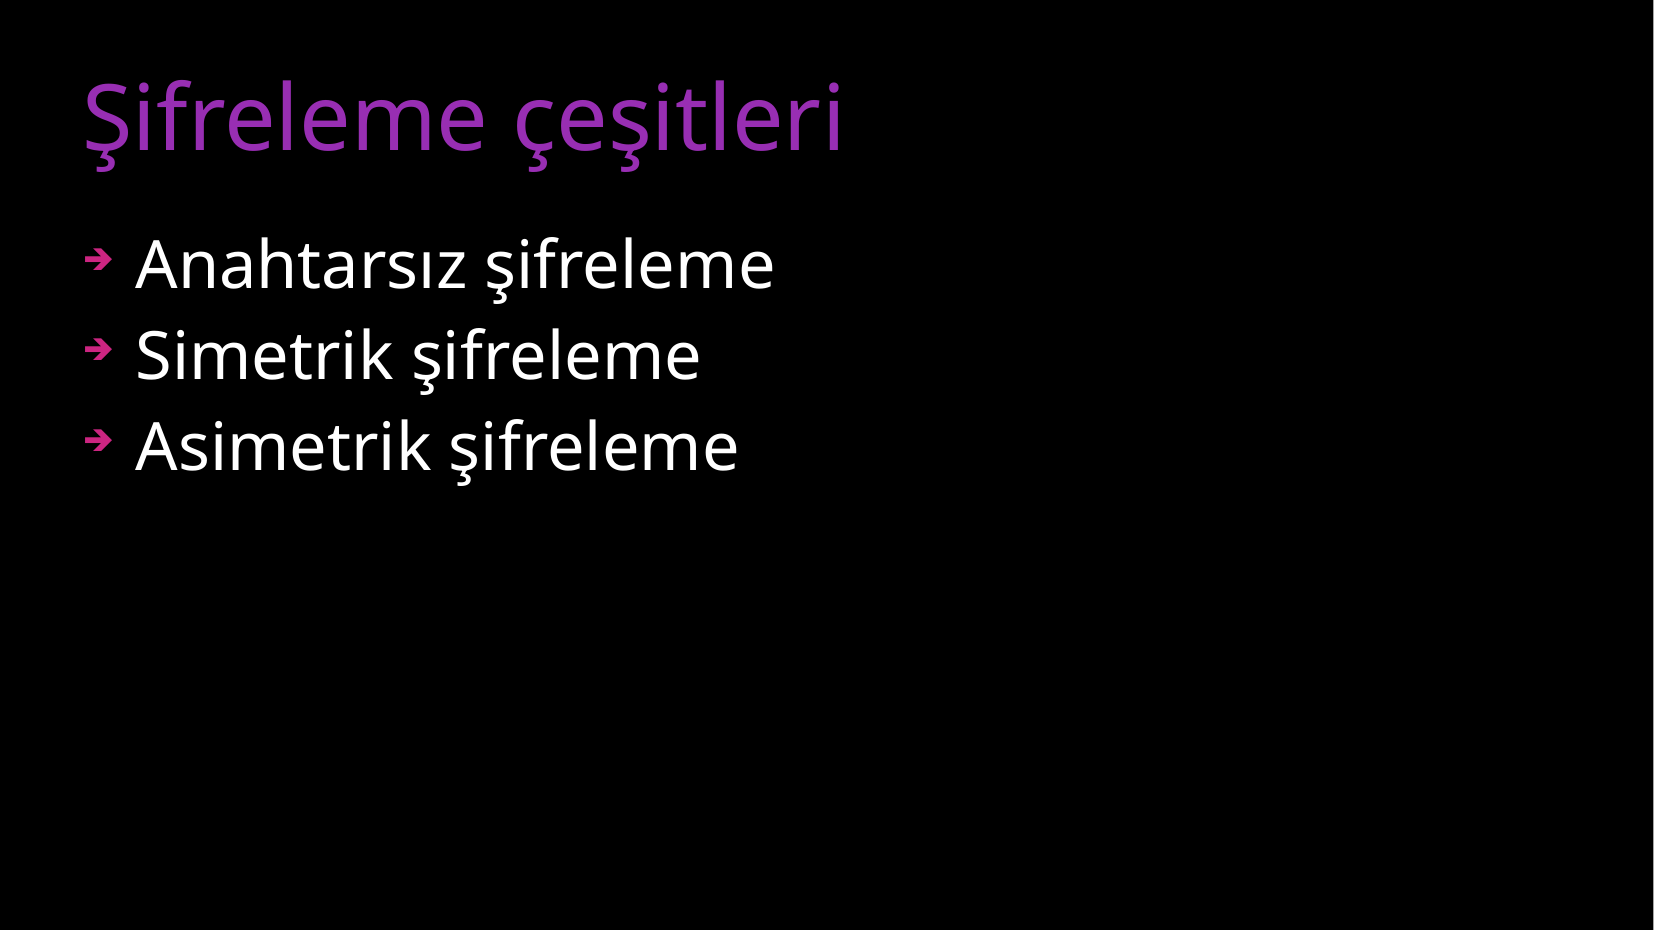

# Şifreleme çeşitleri
 Anahtarsız şifreleme
 Simetrik şifreleme
 Asimetrik şifreleme